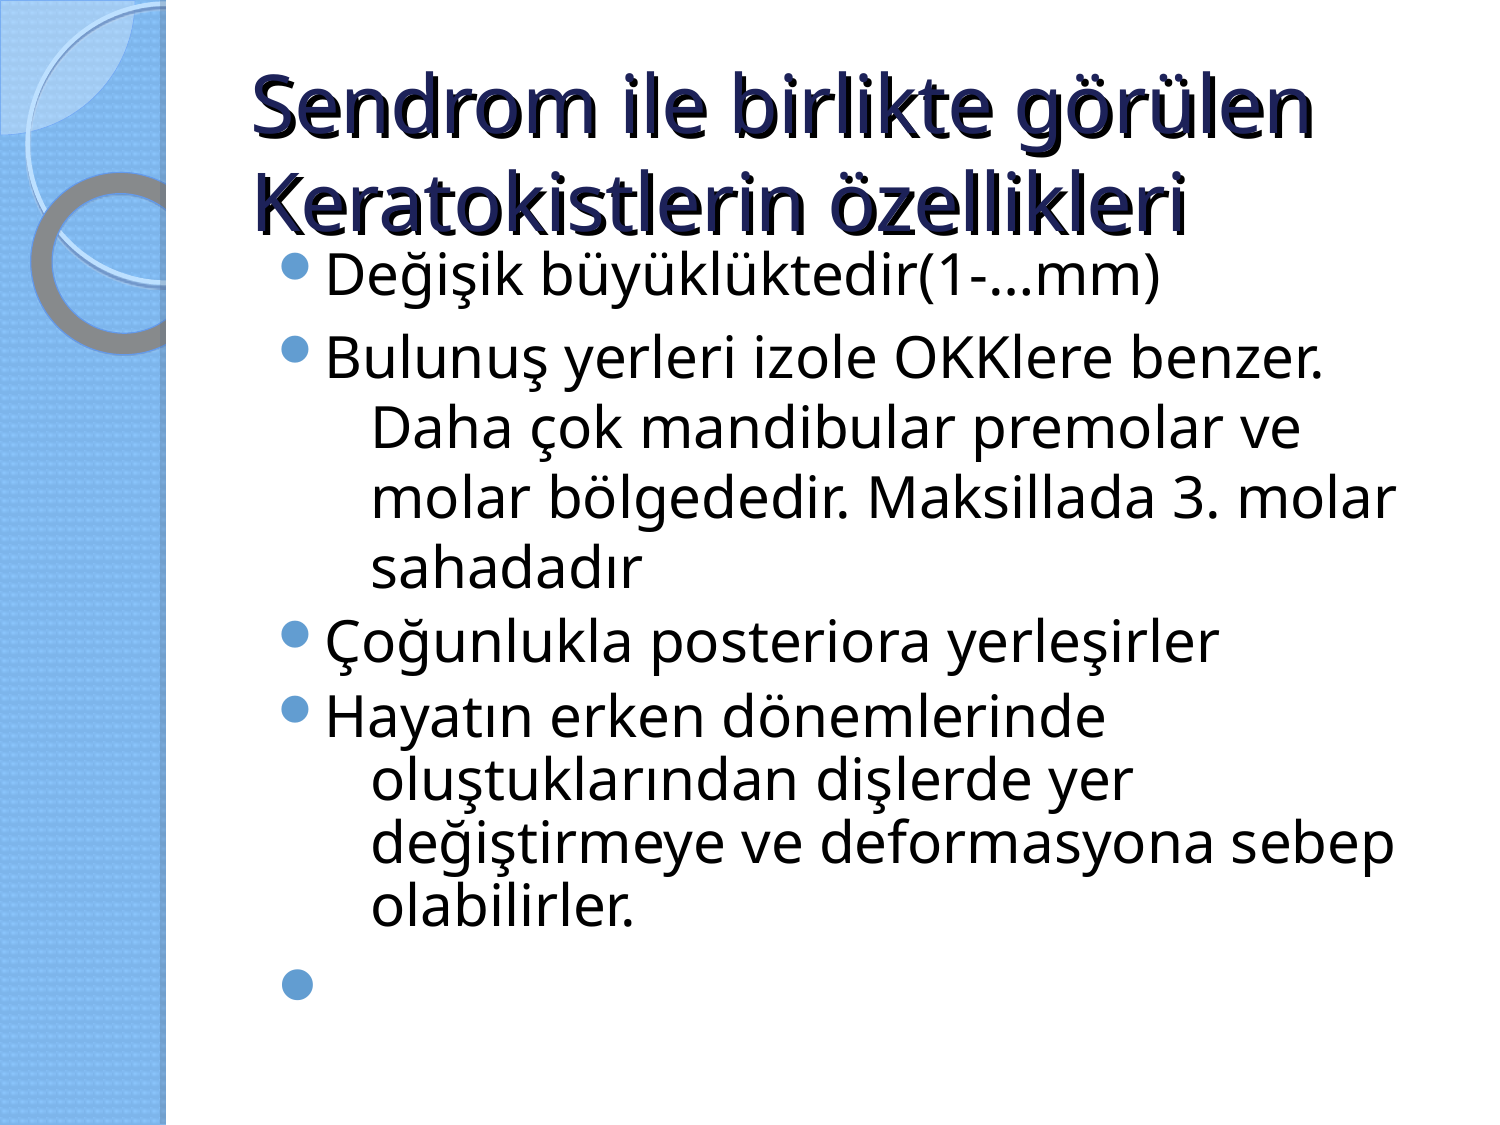

# Sendrom ile birlikte görülen Keratokistlerin özellikleri
Değişik büyüklüktedir(1-…mm)
Bulunuş yerleri izole OKKlere benzer. Daha çok mandibular premolar ve molar bölgededir. Maksillada 3. molar sahadadır
Çoğunlukla posteriora yerleşirler
Hayatın erken dönemlerinde oluştuklarından dişlerde yer değiştirmeye ve deformasyona sebep olabilirler.